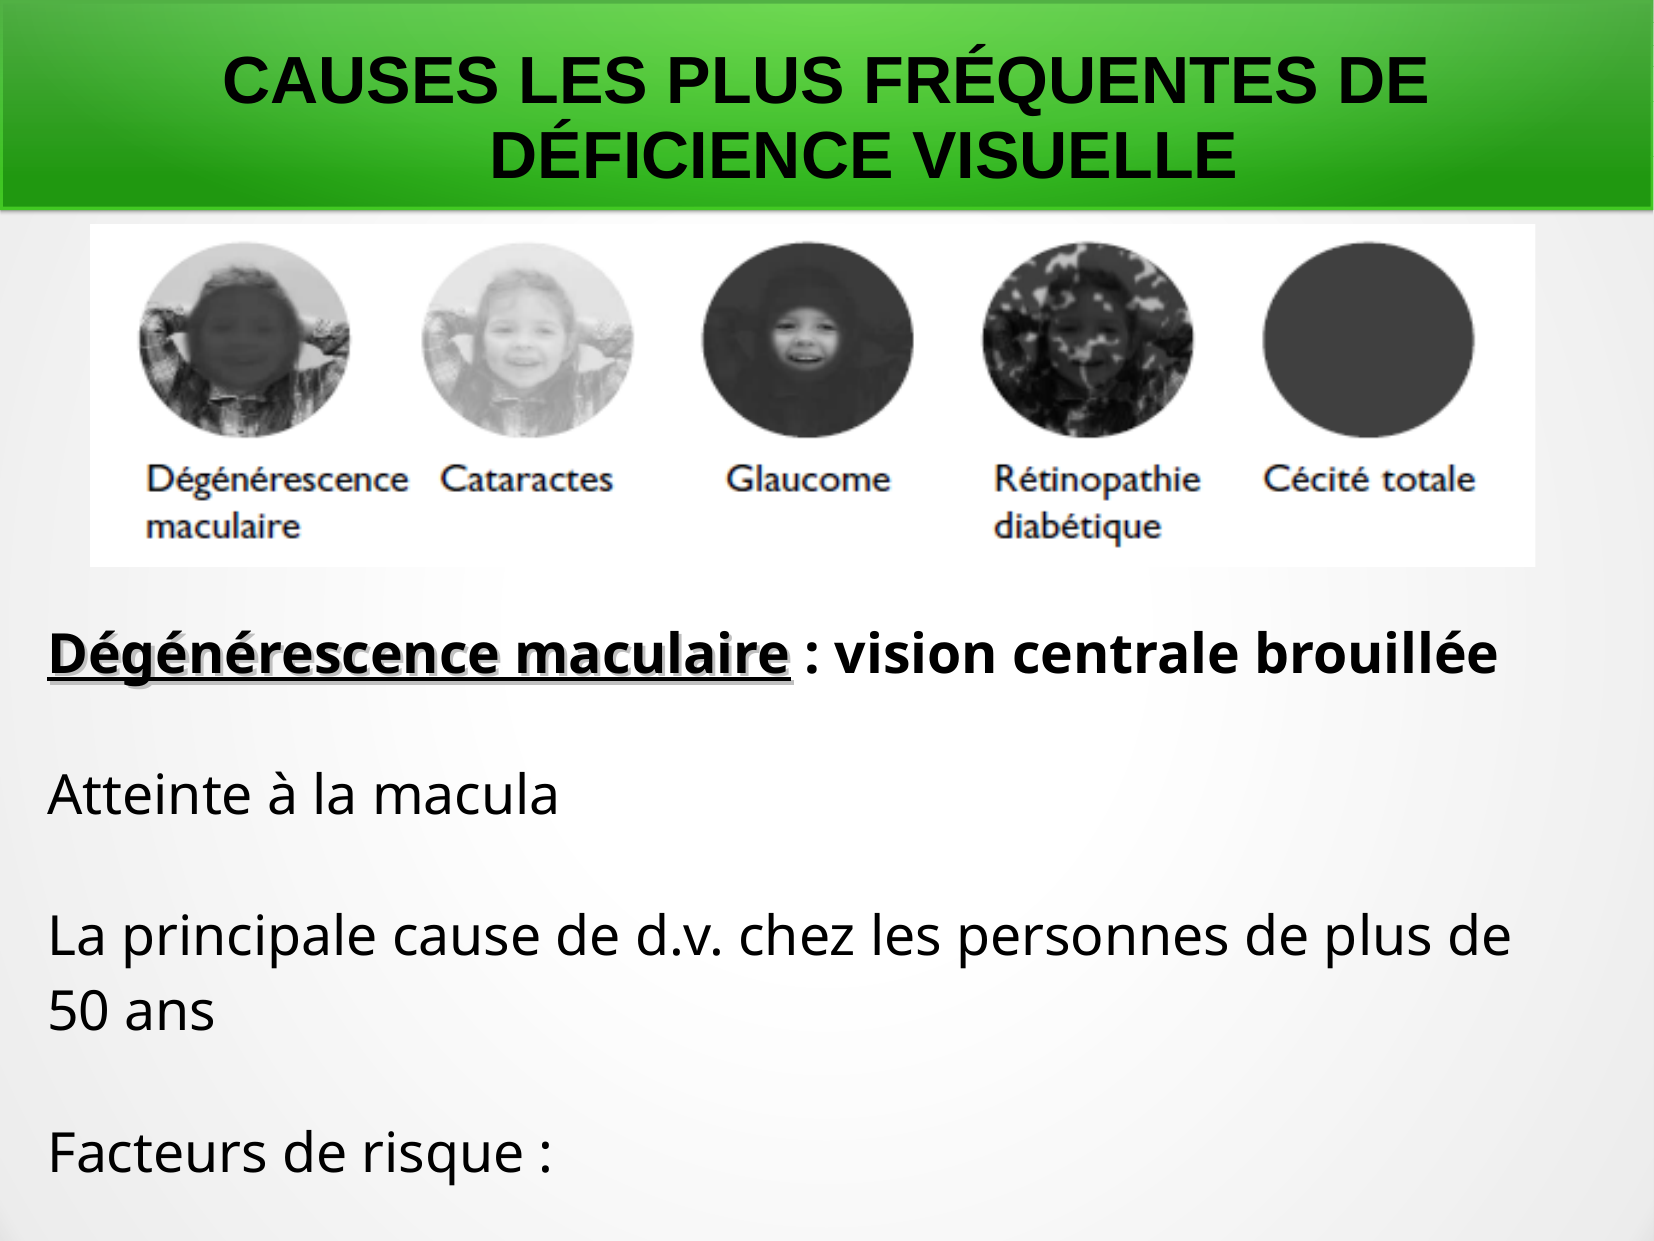

# CAUSES LES PLUS FRÉQUENTES DE DÉFICIENCE VISUELLE
Dégénérescence maculaire : vision centrale brouillée
Atteinte à la macula
La principale cause de d.v. chez les personnes de plus de 50 ans
Facteurs de risque :